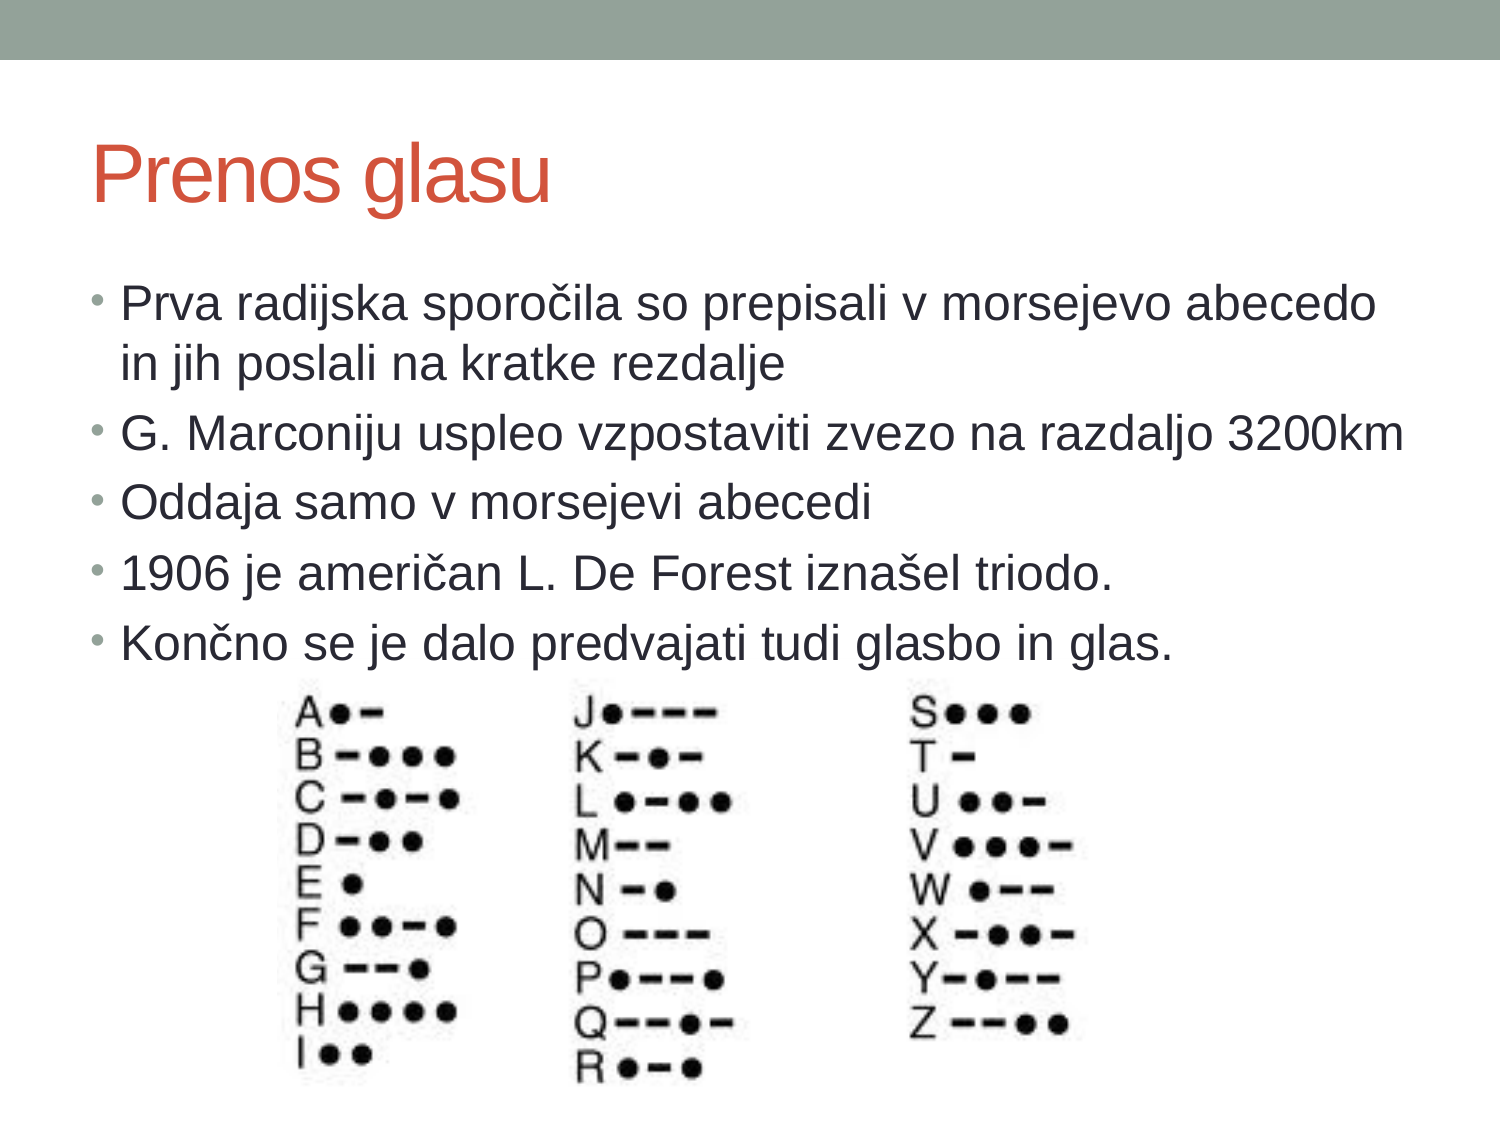

# Prenos glasu
Prva radijska sporočila so prepisali v morsejevo abecedo in jih poslali na kratke rezdalje
G. Marconiju uspleo vzpostaviti zvezo na razdaljo 3200km
Oddaja samo v morsejevi abecedi
1906 je američan L. De Forest iznašel triodo.
Končno se je dalo predvajati tudi glasbo in glas.